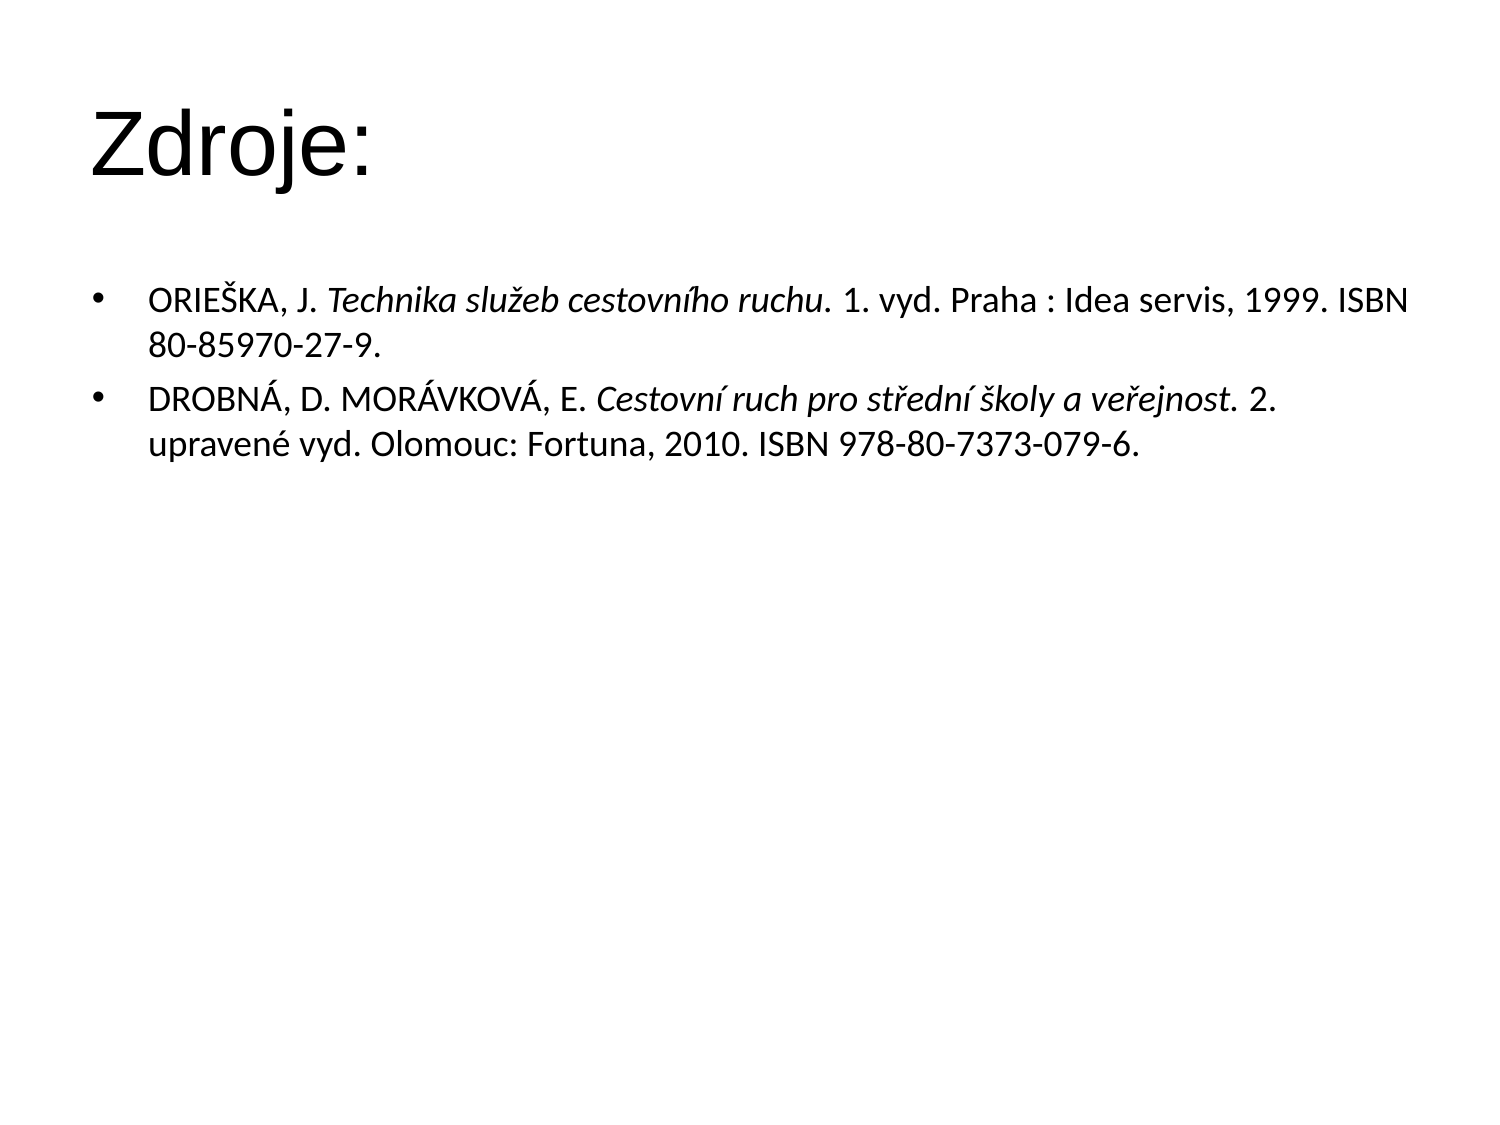

# Zdroje:
ORIEŠKA, J. Technika služeb cestovního ruchu. 1. vyd. Praha : Idea servis, 1999. ISBN 80-85970-27-9.
DROBNÁ, D. MORÁVKOVÁ, E. Cestovní ruch pro střední školy a veřejnost. 2. upravené vyd. Olomouc: Fortuna, 2010. ISBN 978-80-7373-079-6.